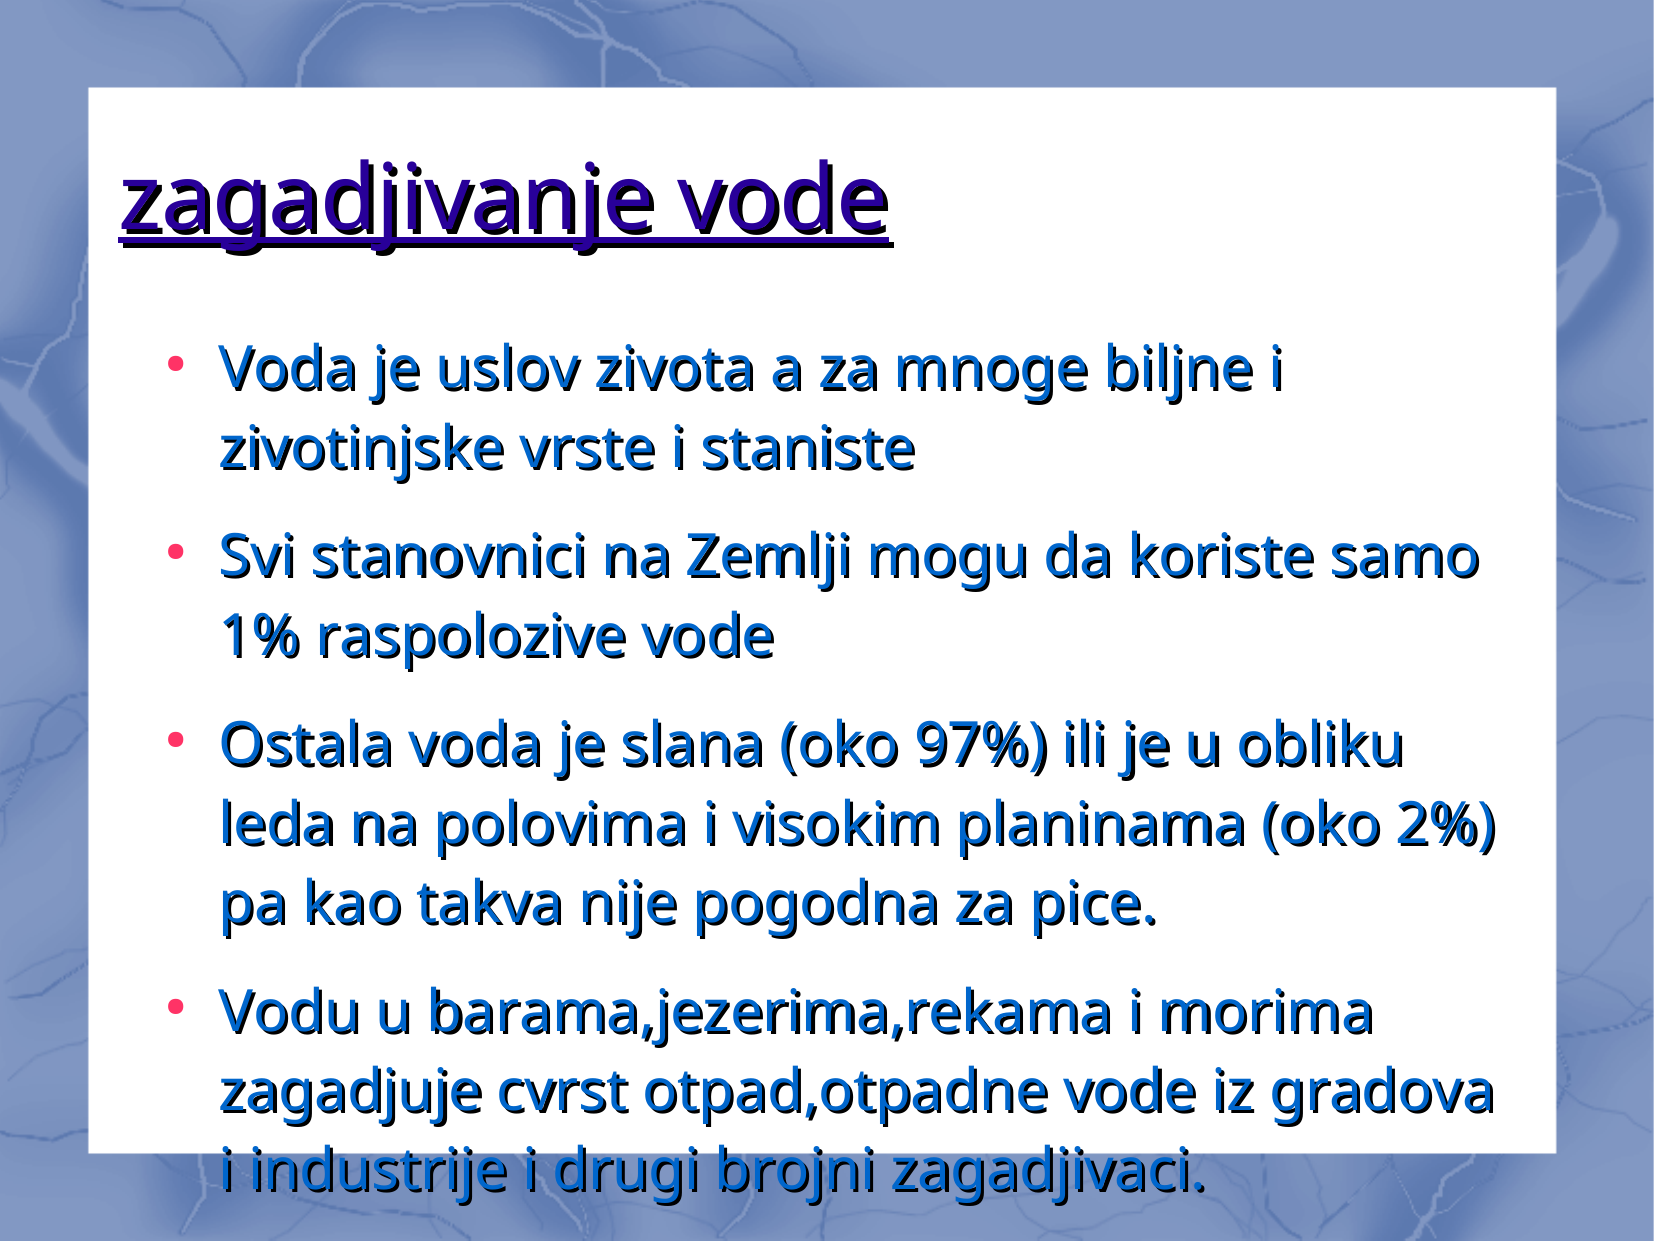

# zagadjivanje vode
Voda je uslov zivota a za mnoge biljne i zivotinjske vrste i staniste
Svi stanovnici na Zemlji mogu da koriste samo 1% raspolozive vode
Ostala voda je slana (oko 97%) ili je u obliku leda na polovima i visokim planinama (oko 2%) pa kao takva nije pogodna za pice.
Vodu u barama,jezerima,rekama i morima zagadjuje cvrst otpad,otpadne vode iz gradova i industrije i drugi brojni zagadjivaci.